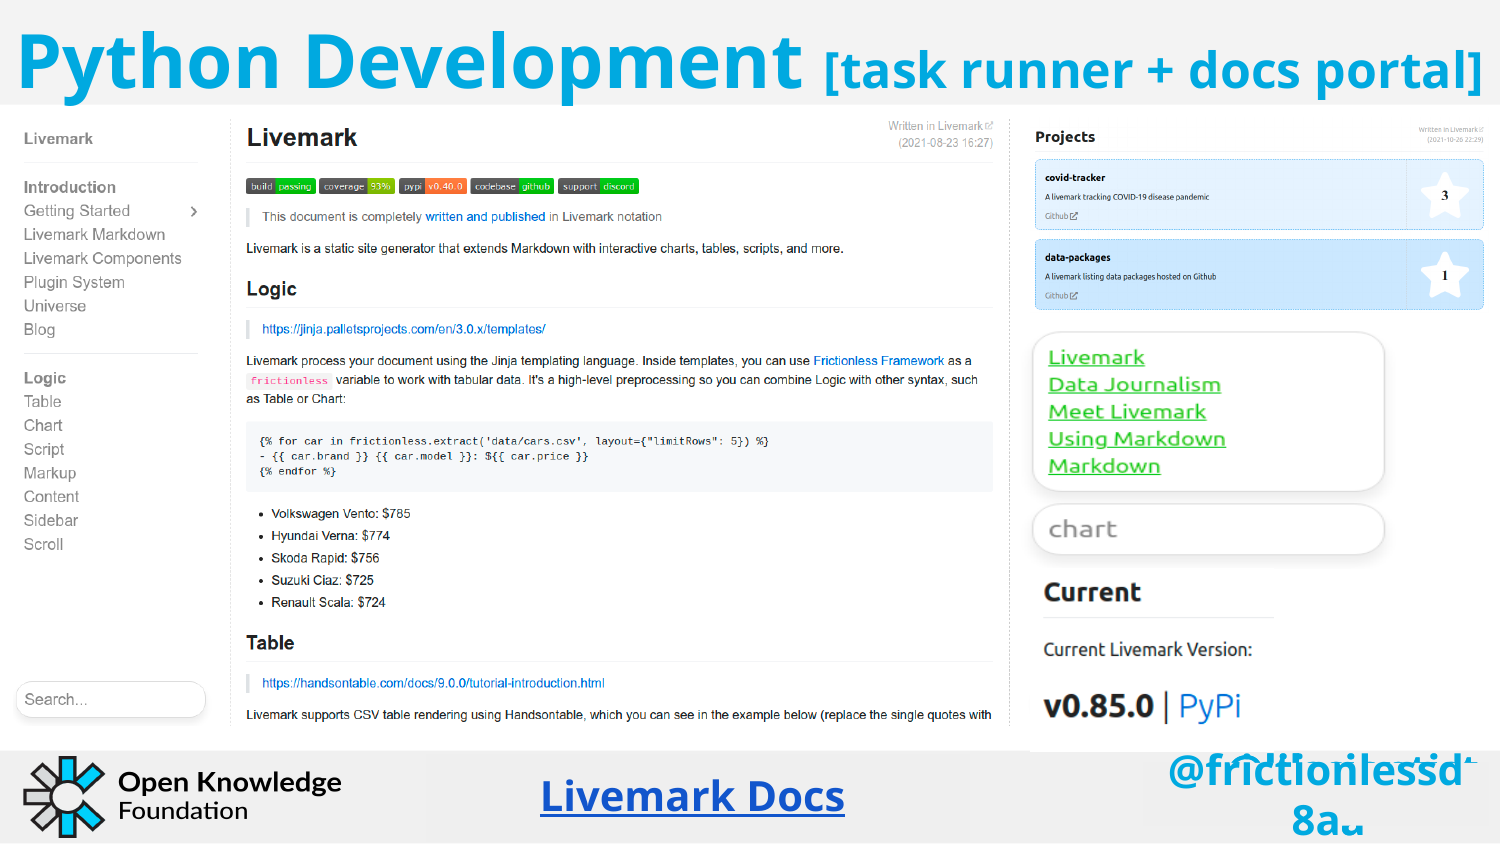

Python Development [task runner + docs portal]
Livemark Docs
@frictionlessd8a
@lilscientista